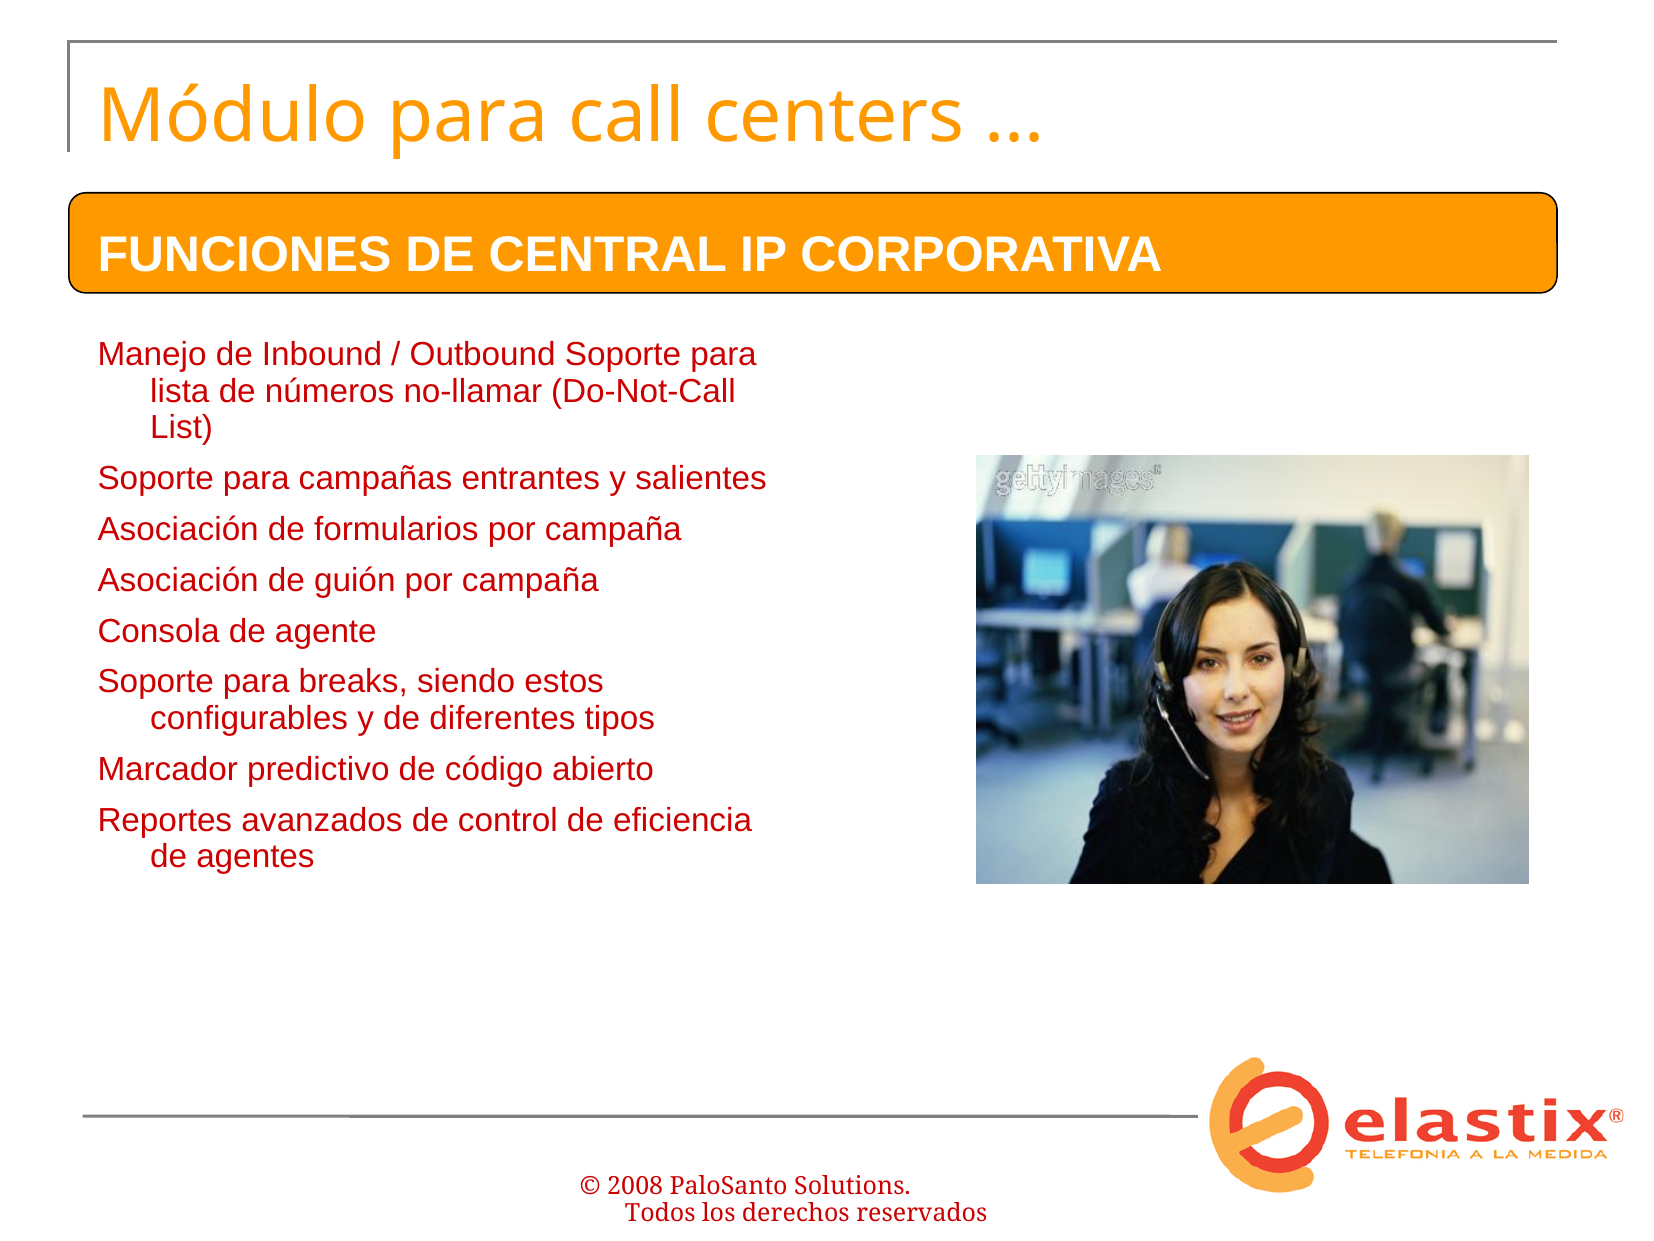

# Módulo para call centers ...
FUNCIONES DE CENTRAL IP CORPORATIVA
Manejo de Inbound / Outbound Soporte para lista de números no-llamar (Do-Not-Call List)
Soporte para campañas entrantes y salientes
Asociación de formularios por campaña
Asociación de guión por campaña
Consola de agente
Soporte para breaks, siendo estos configurables y de diferentes tipos
Marcador predictivo de código abierto
Reportes avanzados de control de eficiencia de agentes
© 2008 PaloSanto Solutions. Todos los derechos reservados